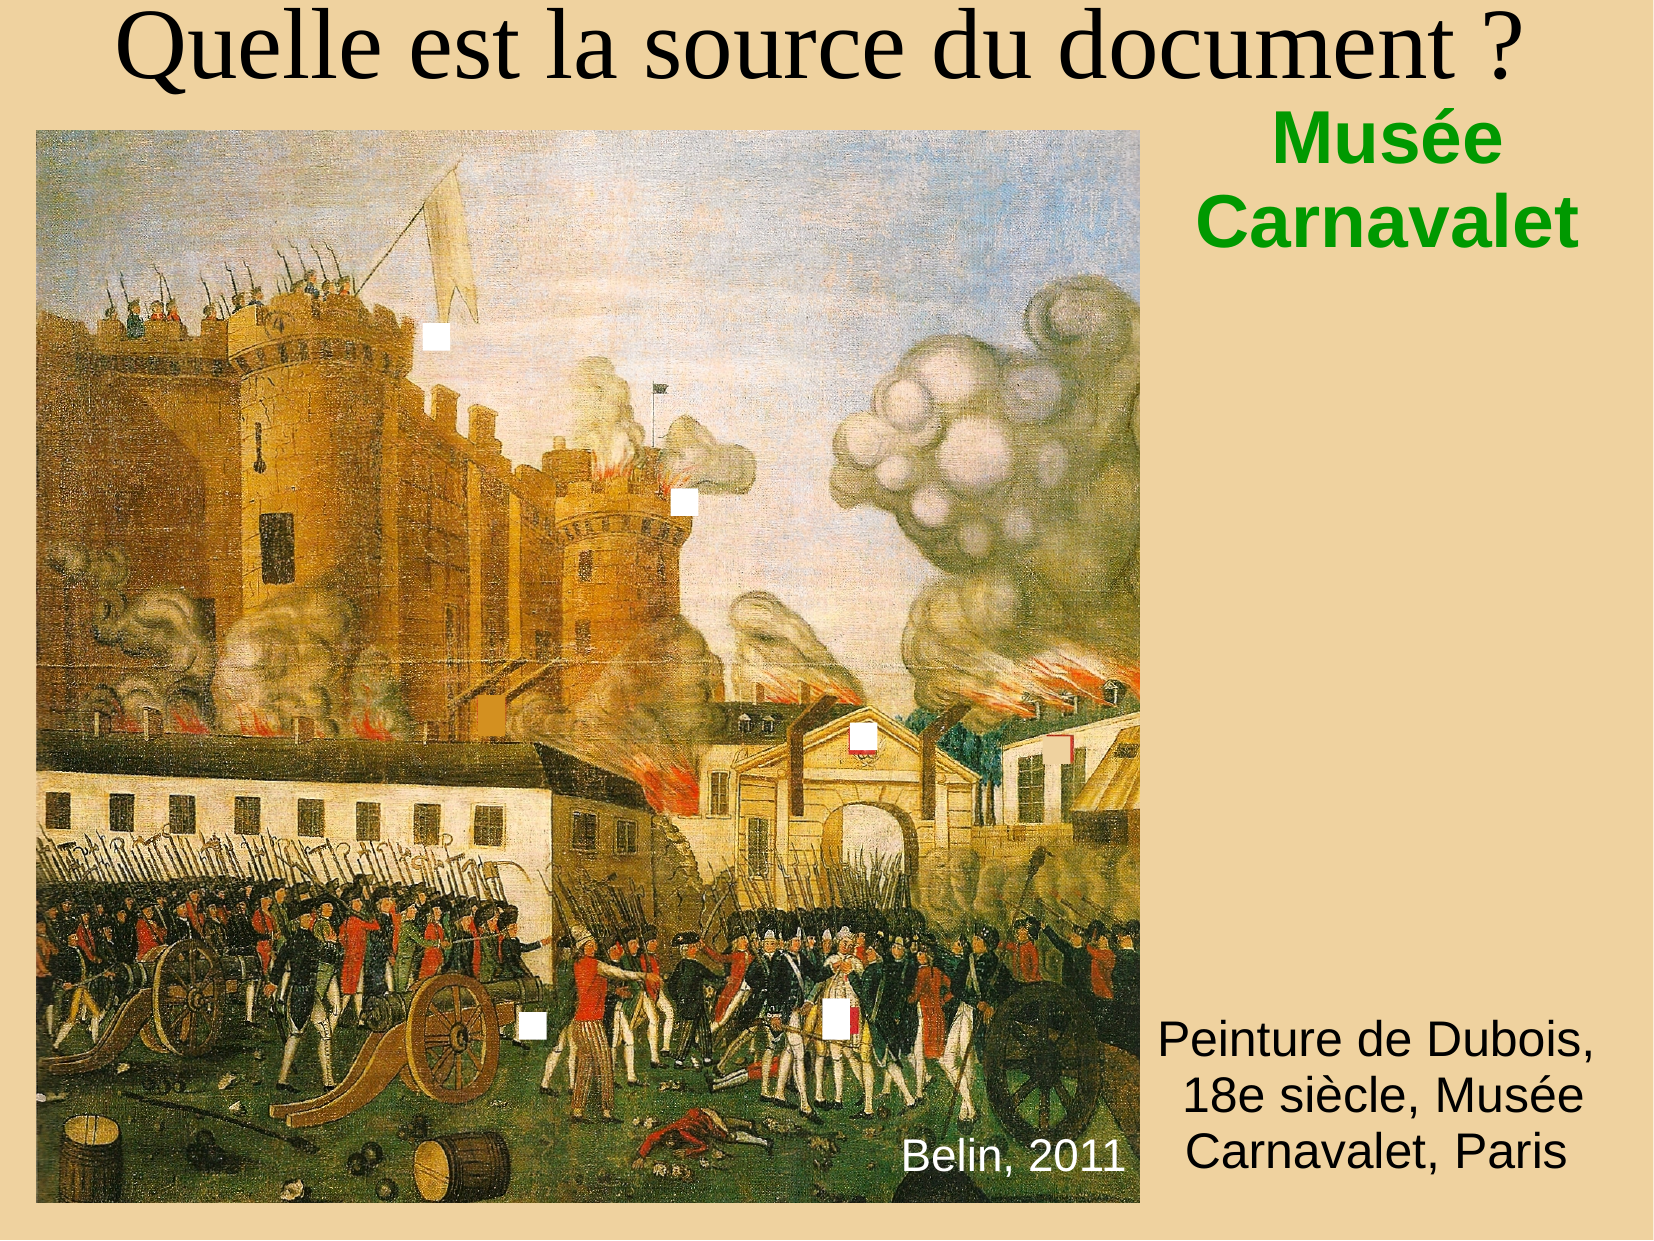

# Quelle est la source du document ?
Musée Carnavalet
Peinture de Dubois,
 18e siècle, Musée Carnavalet, Paris
Belin, 2011